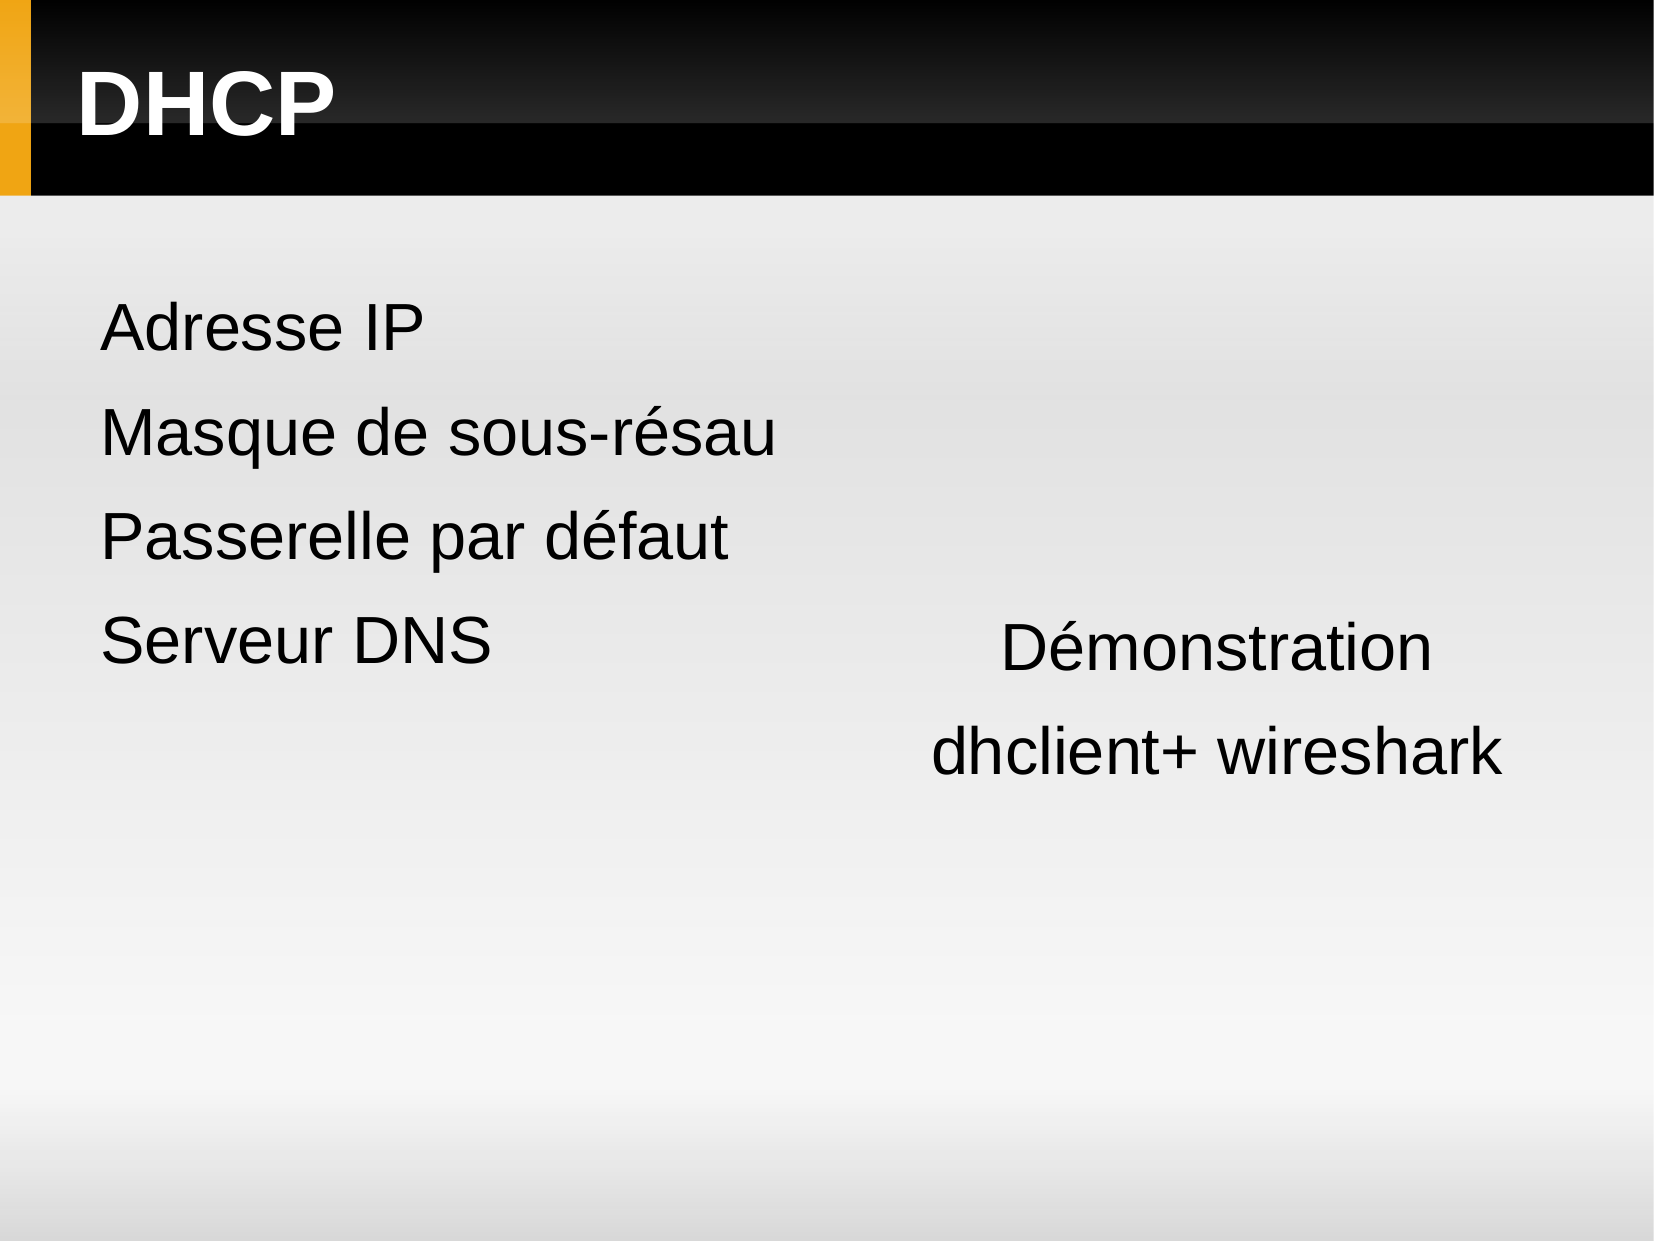

# DHCP
Adresse IP
Masque de sous-résau
Passerelle par défaut
Serveur DNS
Démonstration
dhclient+ wireshark